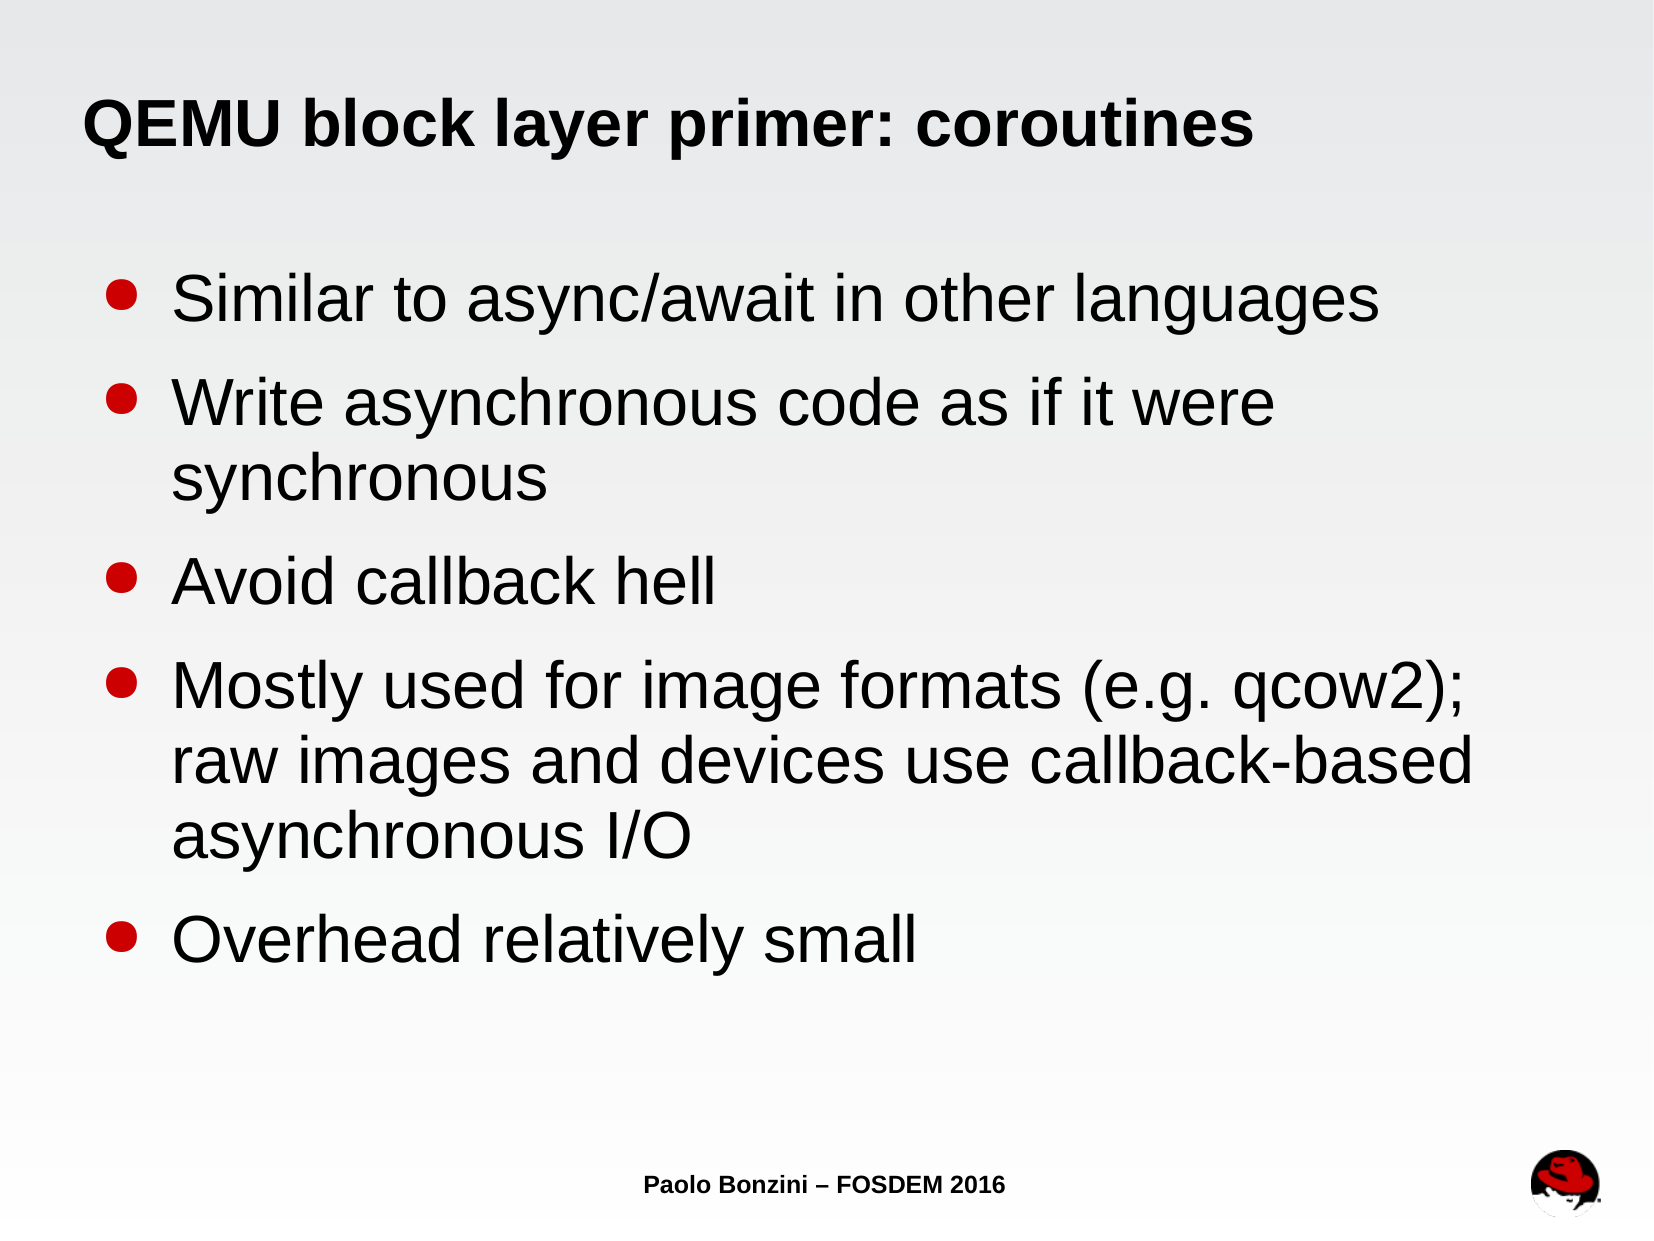

# QEMU block layer primer: coroutines
Similar to async/await in other languages
Write asynchronous code as if it were synchronous
Avoid callback hell
Mostly used for image formats (e.g. qcow2); raw images and devices use callback-based asynchronous I/O
Overhead relatively small